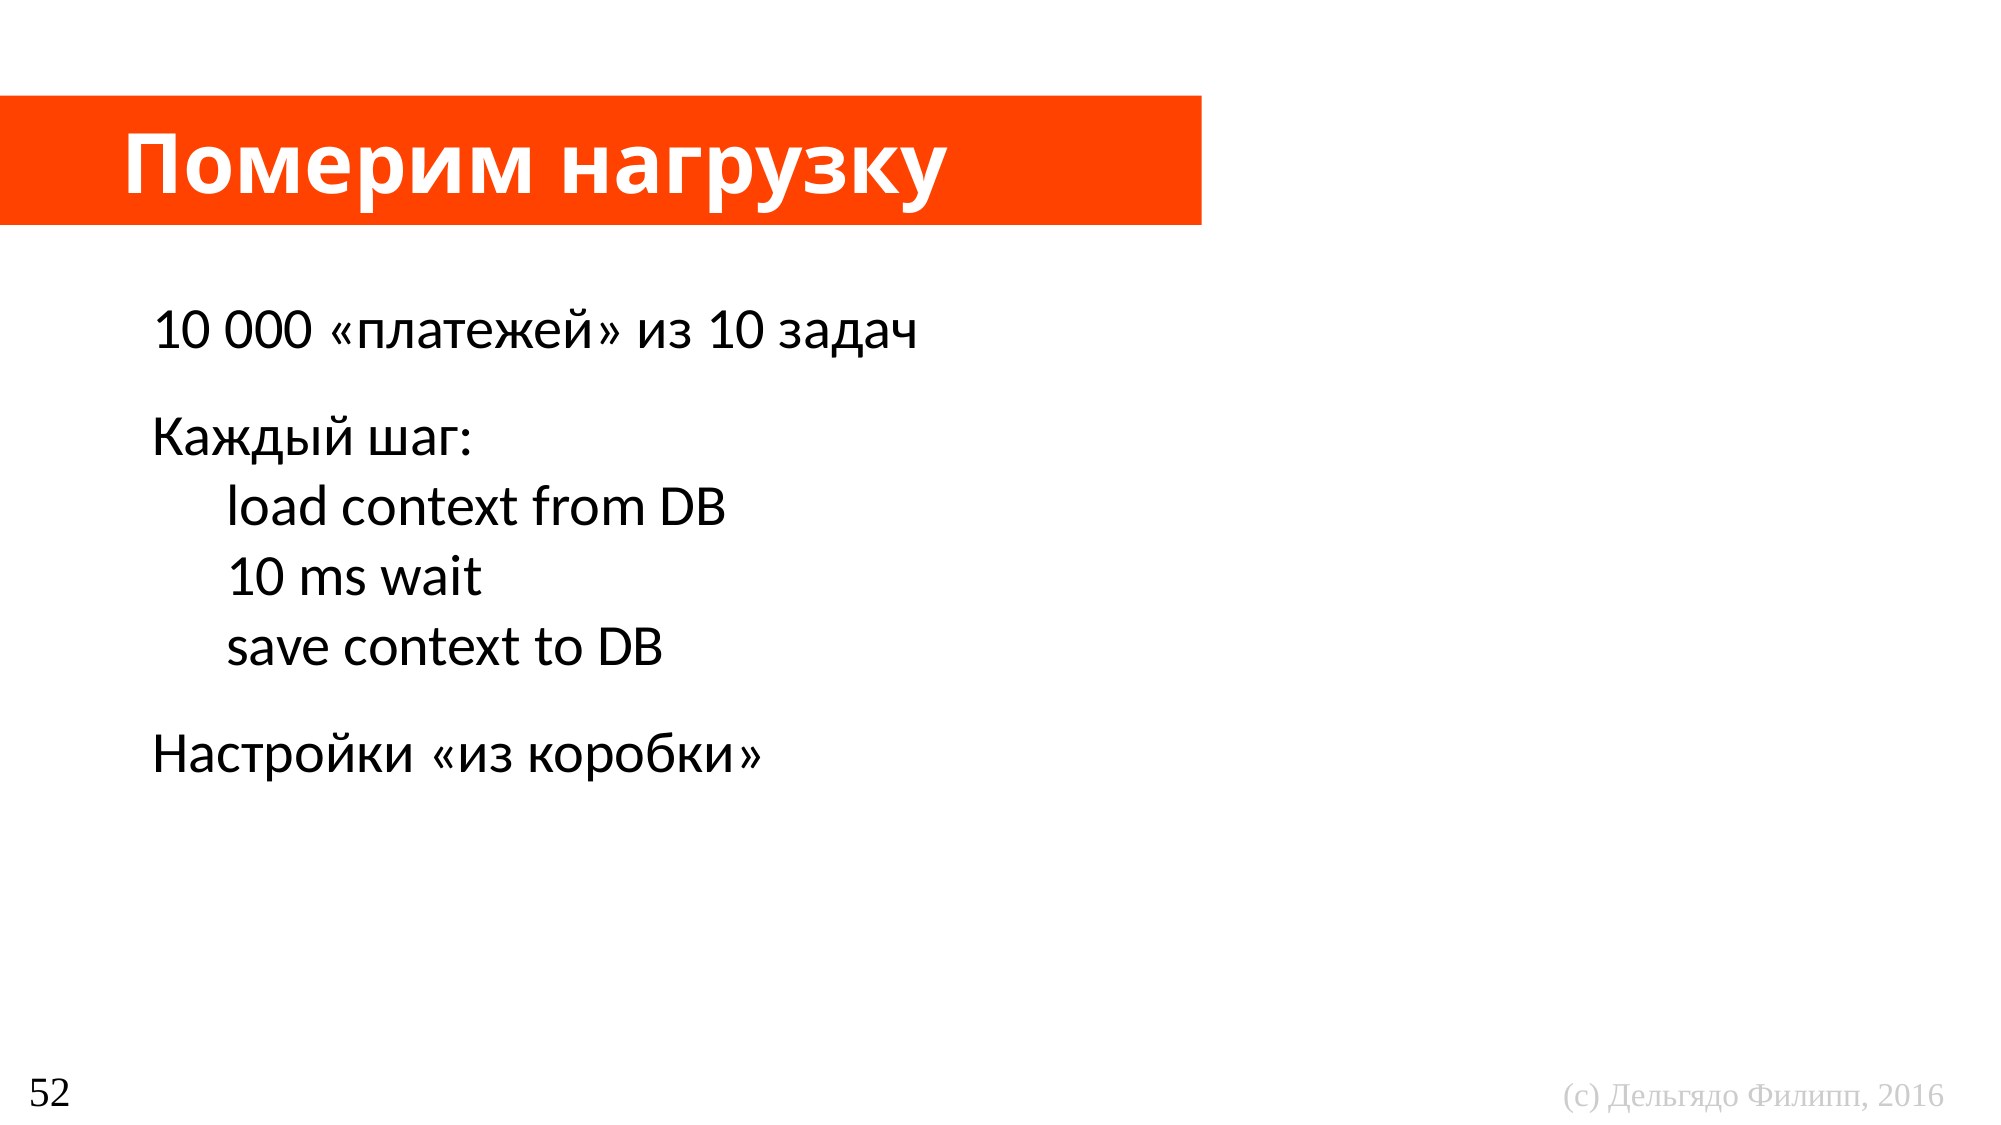

# Померим нагрузку
10 000 «платежей» из 10 задач
Каждый шаг:
	load сontext from DB
	10 ms wait
	save context to DB
Настройки «из коробки»
52
(c) Дельгядо Филипп, 2016